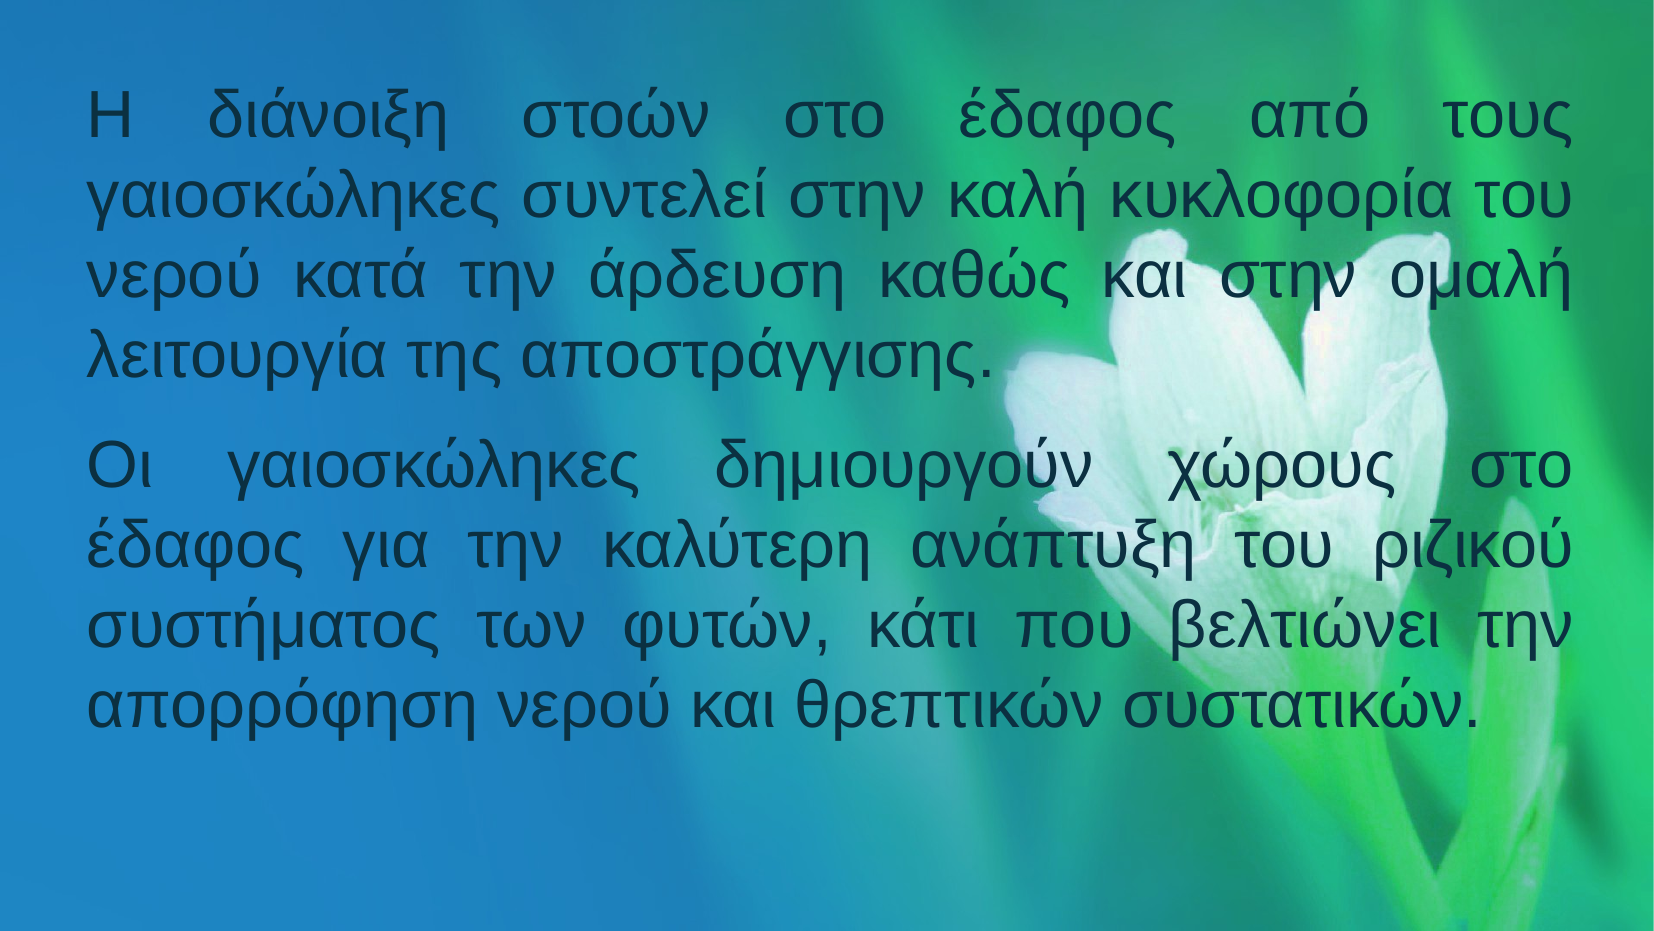

# Η διάνοιξη στοών στο έδαφος από τους γαιοσκώληκες συντελεί στην καλή κυκλοφορία του νερού κατά την άρδευση καθώς και στην ομαλή λειτουργία της αποστράγγισης.
Οι γαιοσκώληκες δημιουργούν χώρους στο έδαφος για την καλύτερη ανάπτυξη του ριζικού συστήματος των φυτών, κάτι που βελτιώνει την απορρόφηση νερού και θρεπτικών συστατικών.